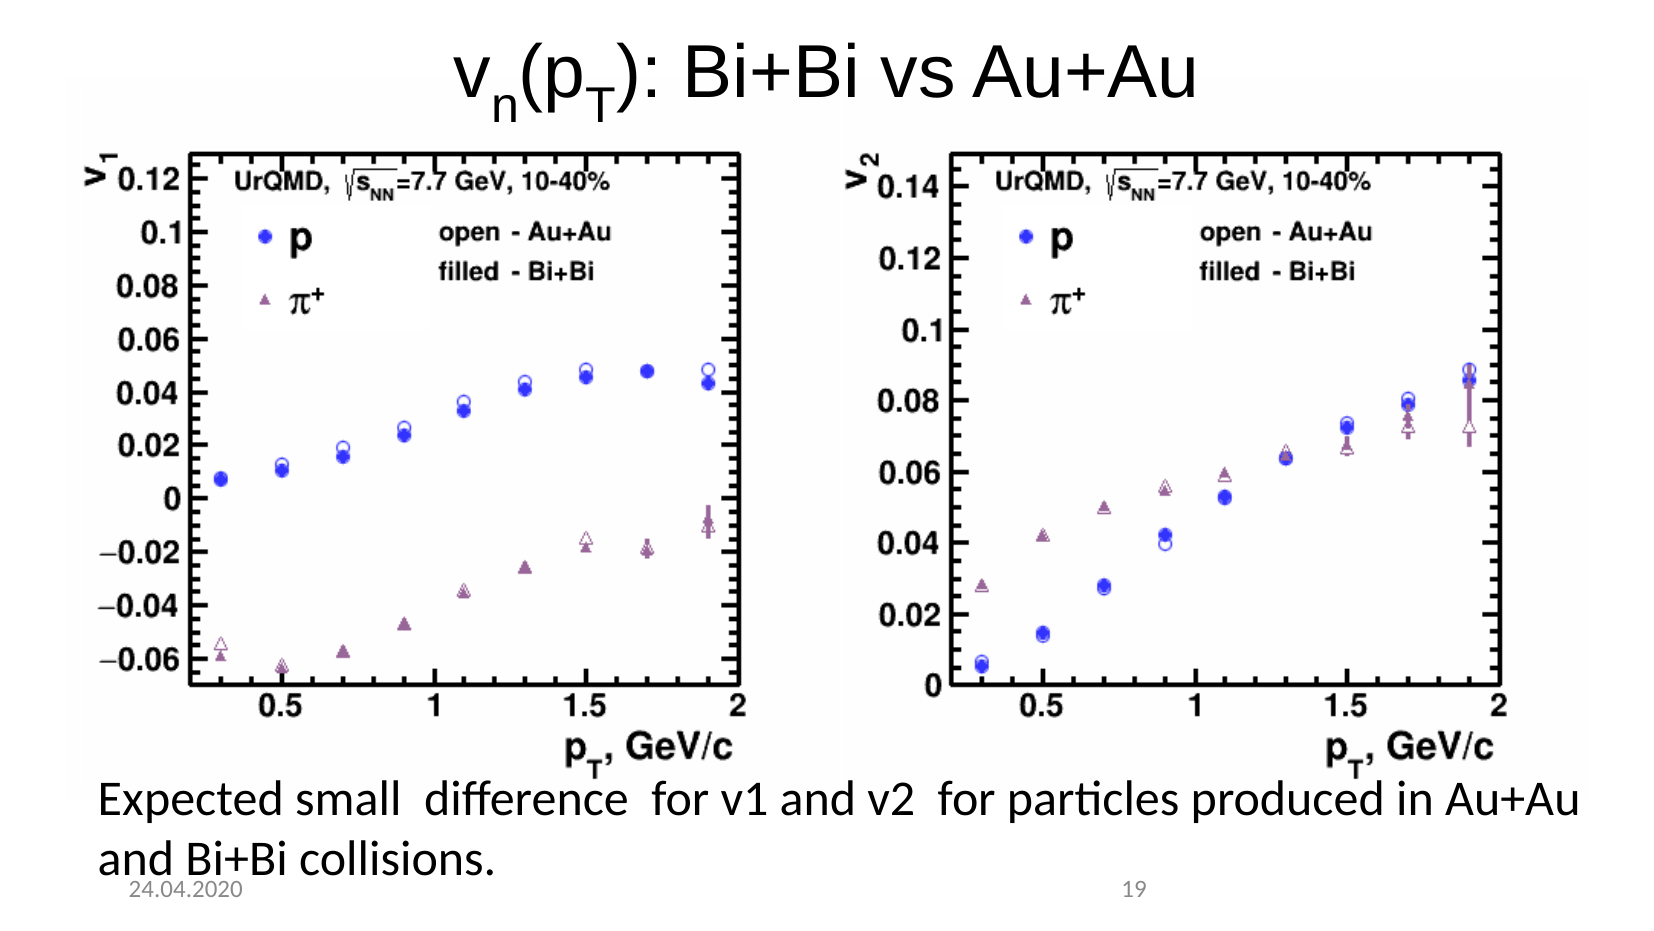

vn(pT): Bi+Bi vs Au+Au
Expected small difference for v1 and v2 for particles produced in Au+Au and Bi+Bi collisions.
24.04.2020